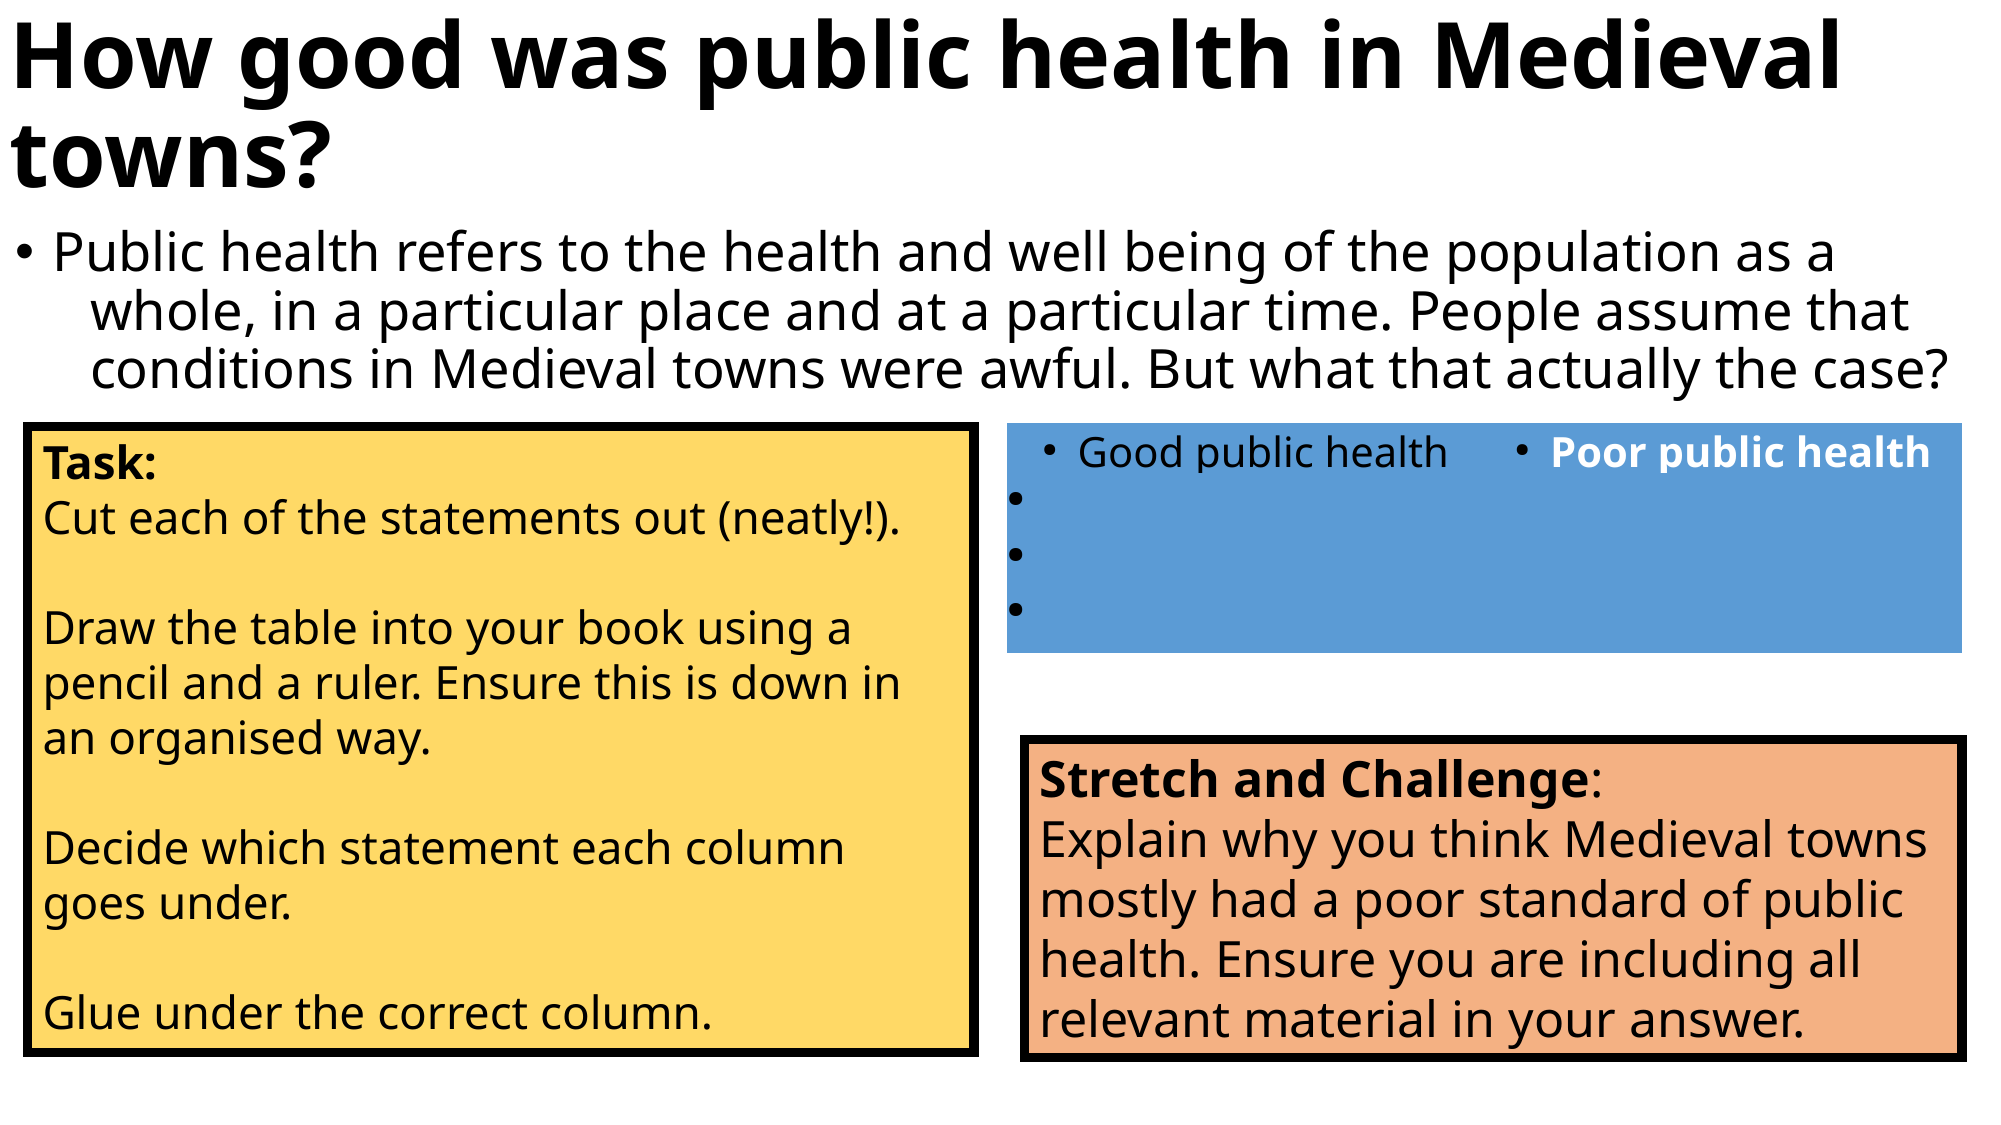

# How good was public health in Medieval towns?
Public health refers to the health and well being of the population as a whole, in a particular place and at a particular time. People assume that conditions in Medieval towns were awful. But what that actually the case?
| Good public health | Poor public health |
| --- | --- |
| | |
Task:
Cut each of the statements out (neatly!).
Draw the table into your book using a pencil and a ruler. Ensure this is down in an organised way.
Decide which statement each column goes under.
Glue under the correct column.
Stretch and Challenge:
Explain why you think Medieval towns mostly had a poor standard of public health. Ensure you are including all relevant material in your answer.